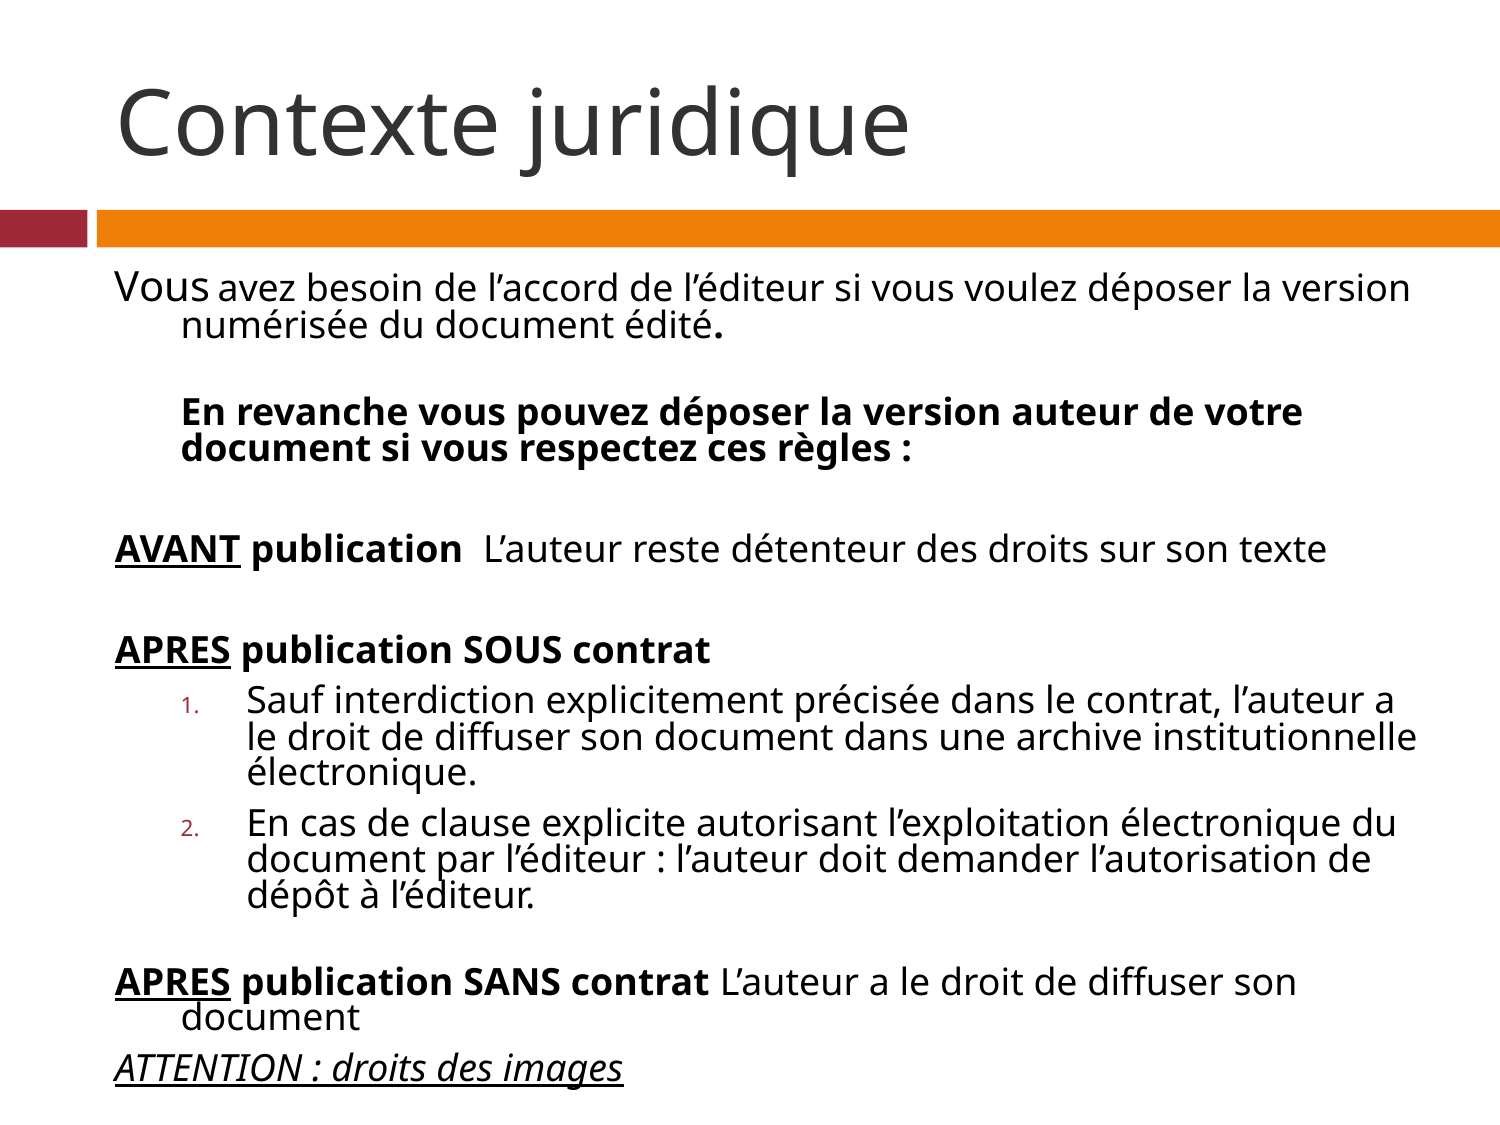

# Contexte juridique
Vous avez besoin de l’accord de l’éditeur si vous voulez déposer la version numérisée du document édité.
En revanche vous pouvez déposer la version auteur de votre document si vous respectez ces règles :
AVANT publication  L’auteur reste détenteur des droits sur son texte
APRES publication SOUS contrat
Sauf interdiction explicitement précisée dans le contrat, l’auteur a le droit de diffuser son document dans une archive institutionnelle électronique.
En cas de clause explicite autorisant l’exploitation électronique du document par l’éditeur : l’auteur doit demander l’autorisation de dépôt à l’éditeur.
APRES publication SANS contrat L’auteur a le droit de diffuser son document
ATTENTION : droits des images